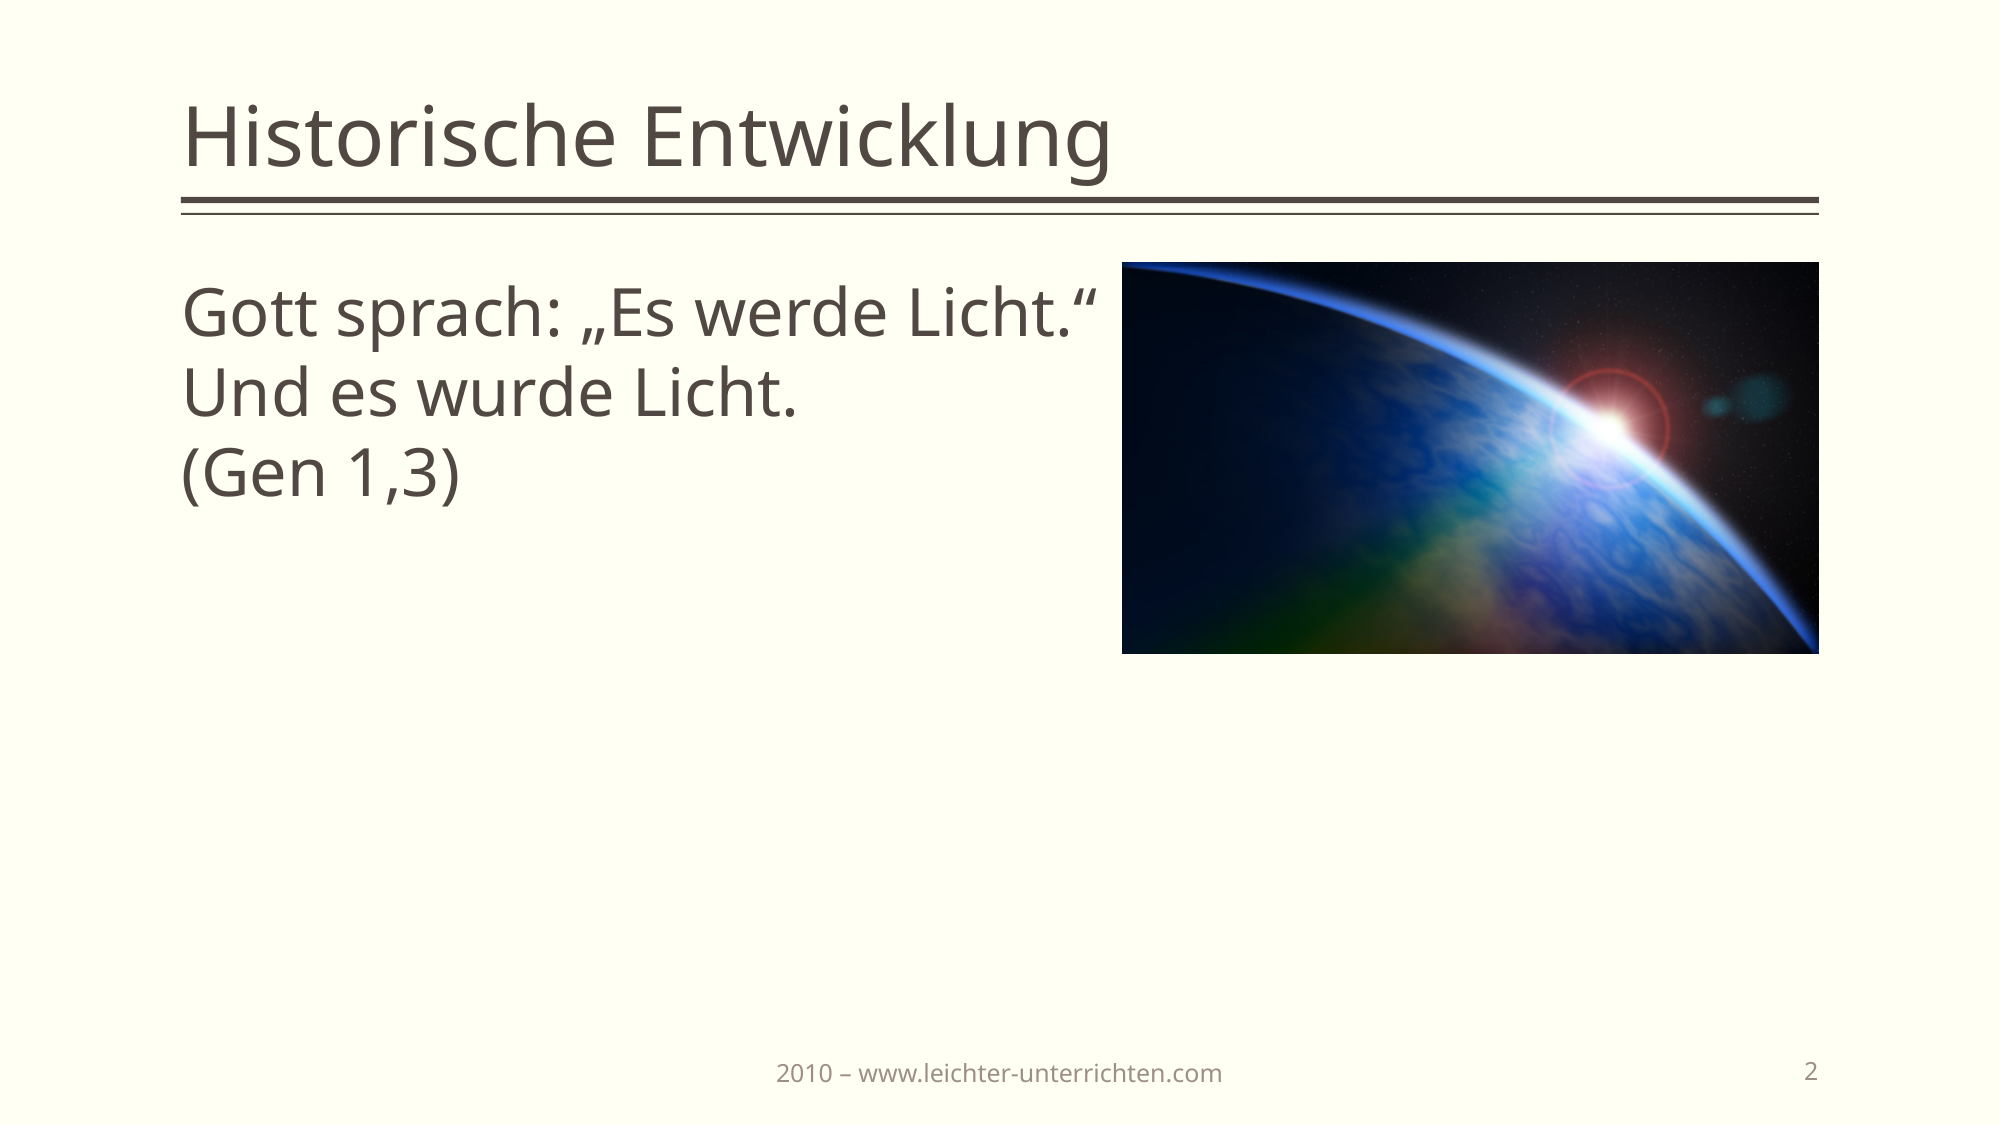

# Historische Entwicklung
Gott sprach: „Es werde Licht.“
Und es wurde Licht.
(Gen 1,3)
2010 – www.leichter-unterrichten.com